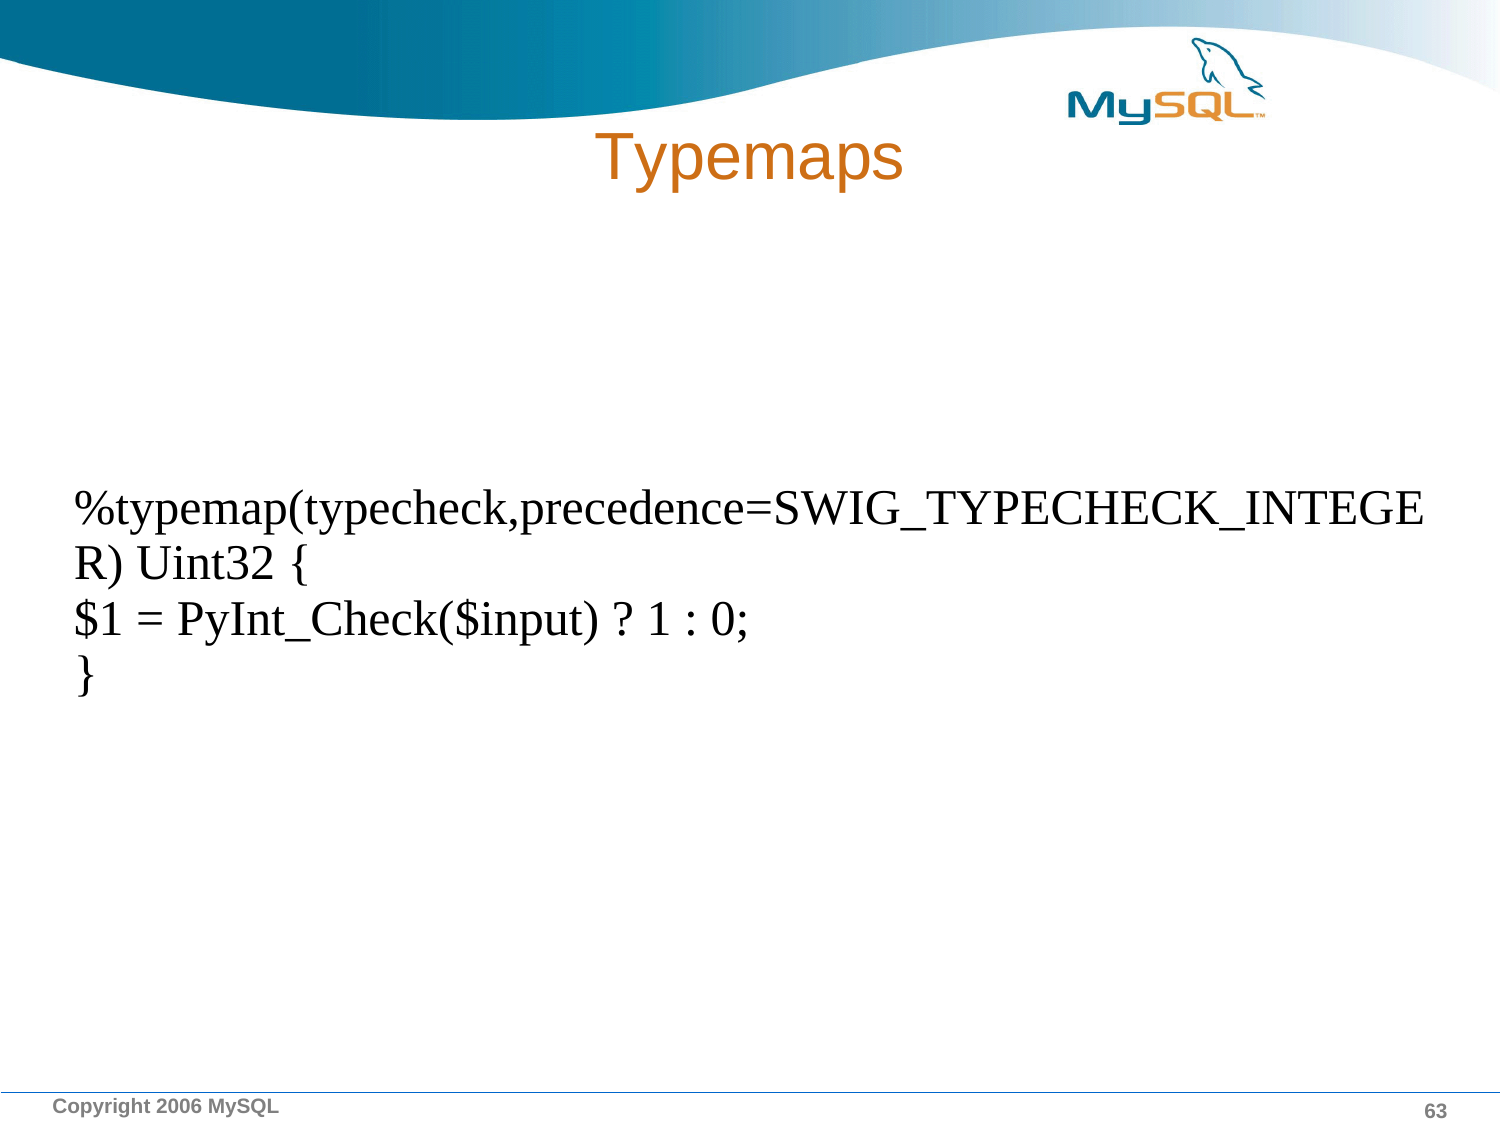

# Typemaps
%typemap(typecheck,precedence=SWIG_TYPECHECK_INTEGER) Uint32 {
$1 = PyInt_Check($input) ? 1 : 0;
}